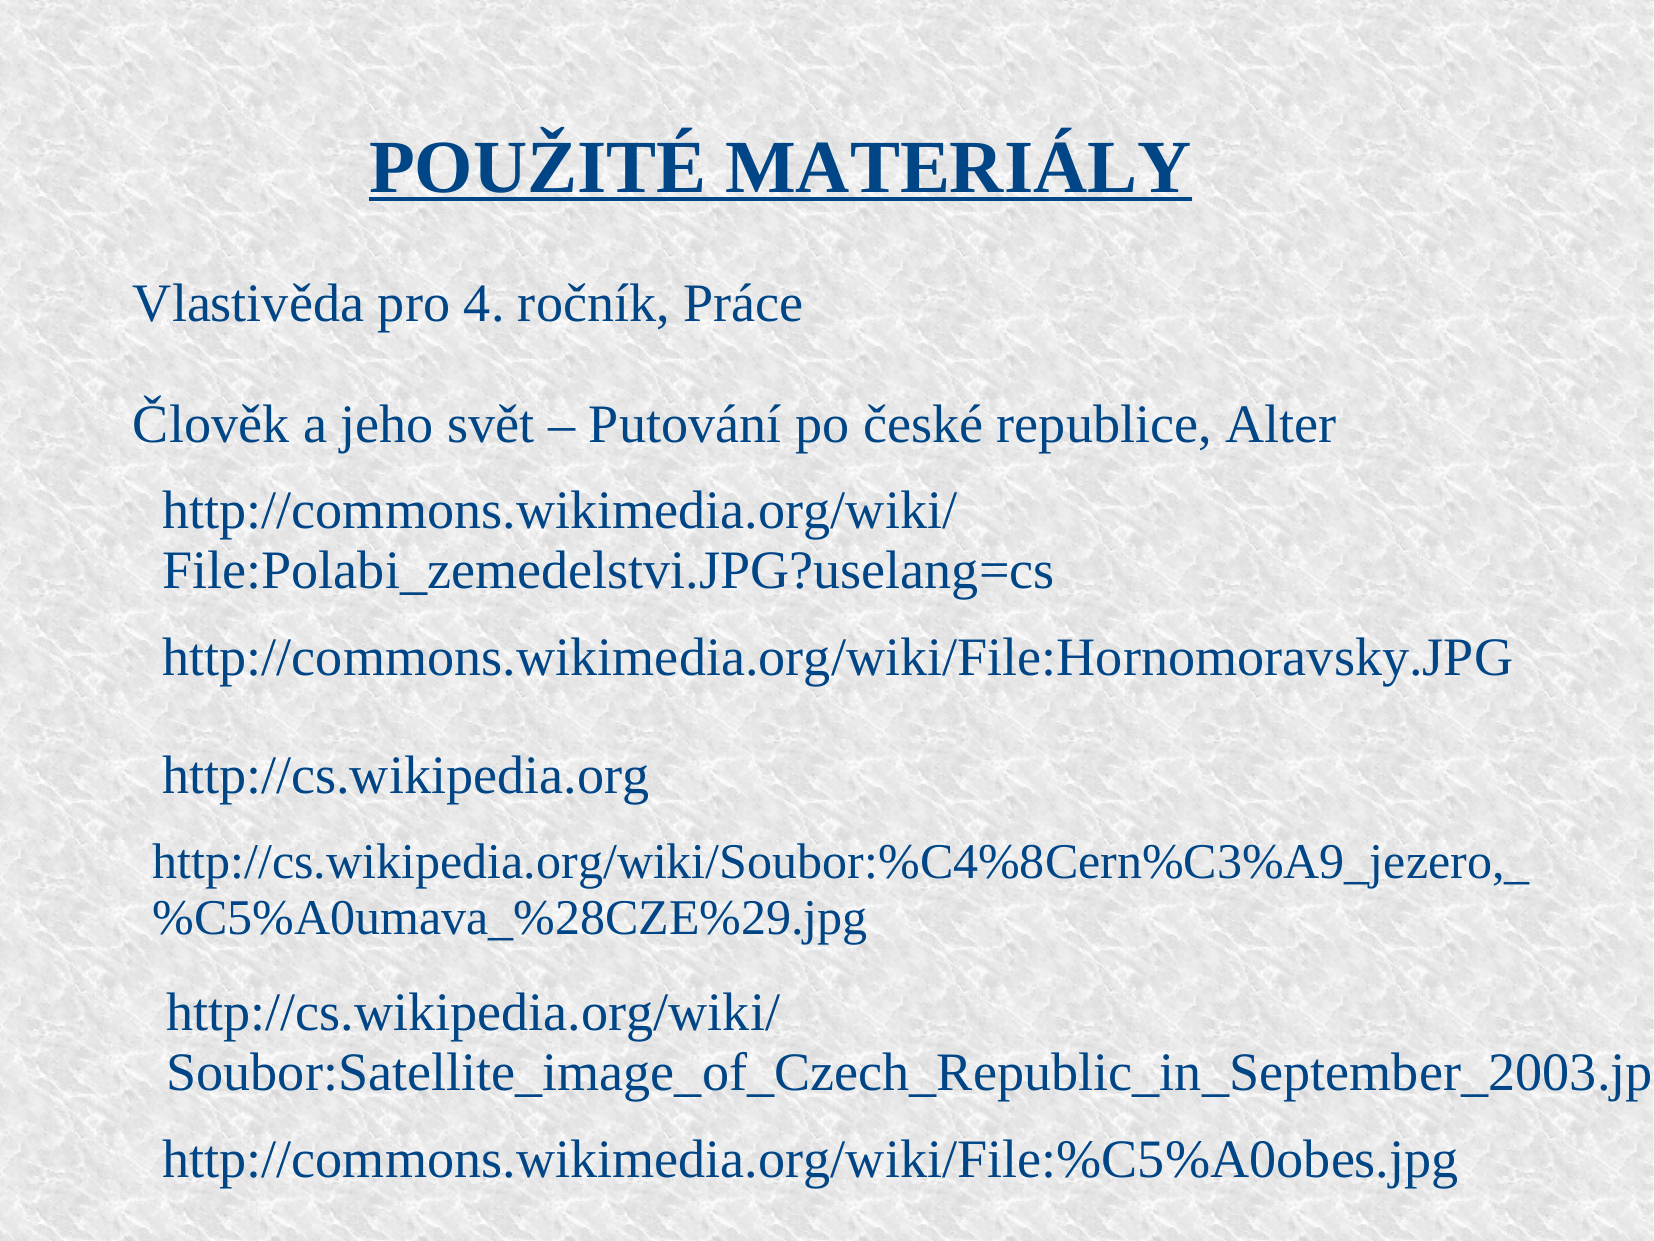

POUŽITÉ MATERIÁLY
Vlastivěda pro 4. ročník, Práce
Člověk a jeho svět – Putování po české republice, Alter
http://commons.wikimedia.org/wiki/File:Polabi_zemedelstvi.JPG?uselang=cs
http://commons.wikimedia.org/wiki/File:Hornomoravsky.JPG
http://cs.wikipedia.org
http://cs.wikipedia.org/wiki/Soubor:%C4%8Cern%C3%A9_jezero,_%C5%A0umava_%28CZE%29.jpg
http://cs.wikipedia.org/wiki/Soubor:Satellite_image_of_Czech_Republic_in_September_2003.jpg
http://commons.wikimedia.org/wiki/File:%C5%A0obes.jpg